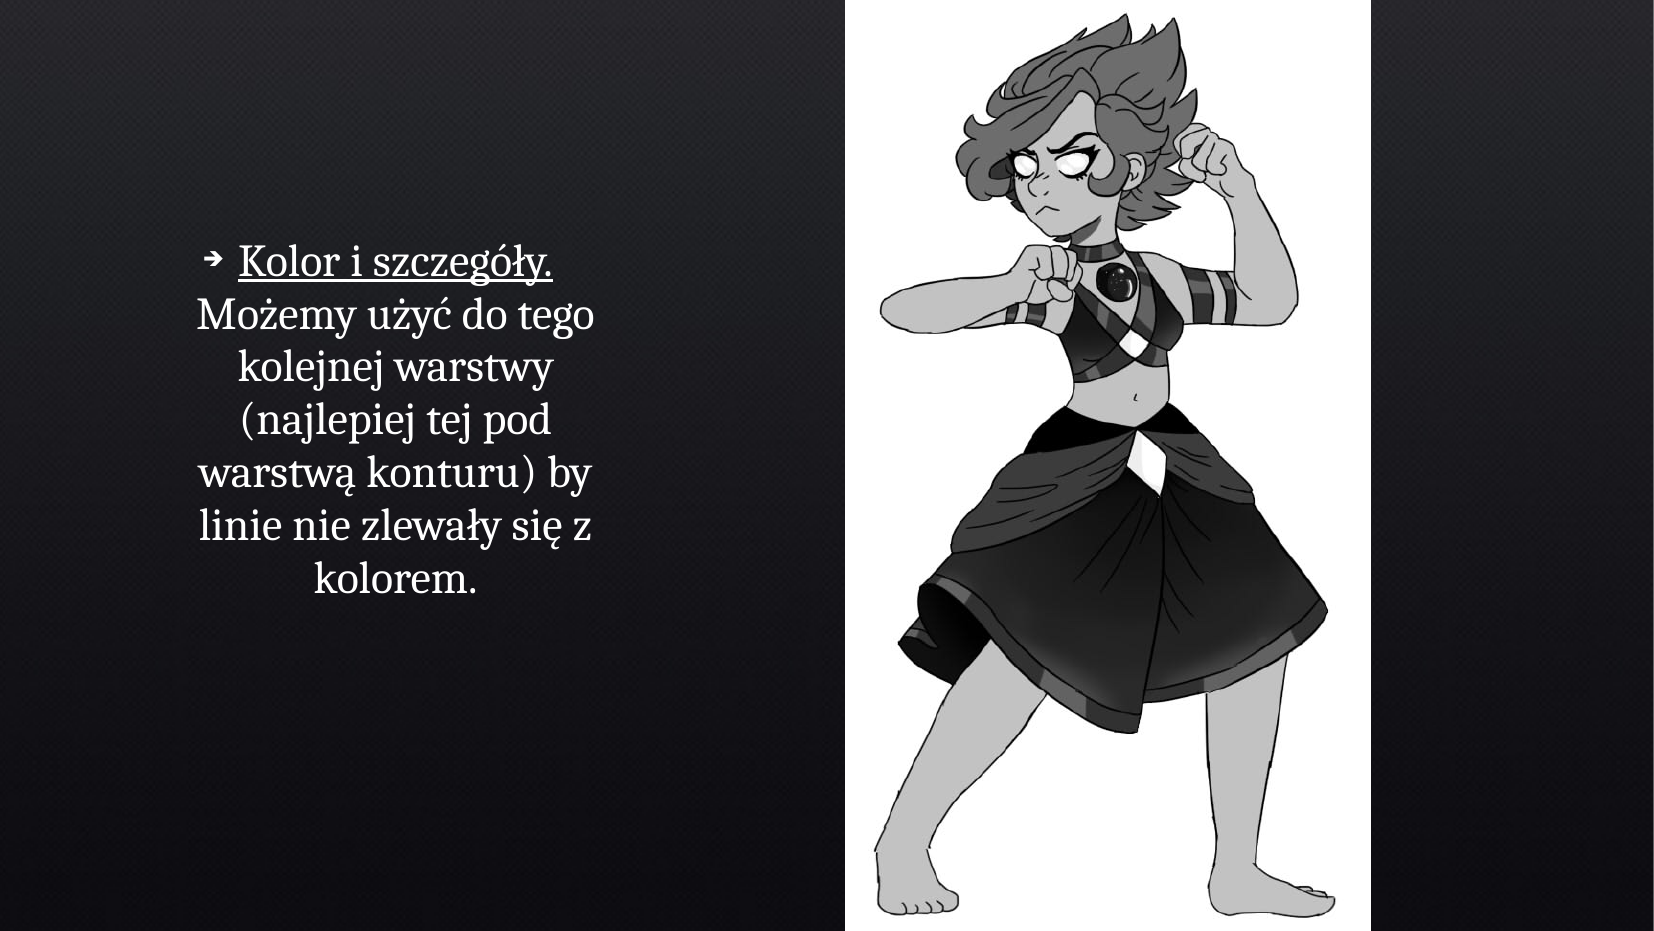

# Kolor i szczegóły. Możemy użyć do tego kolejnej warstwy (najlepiej tej pod warstwą konturu) by linie nie zlewały się z kolorem.